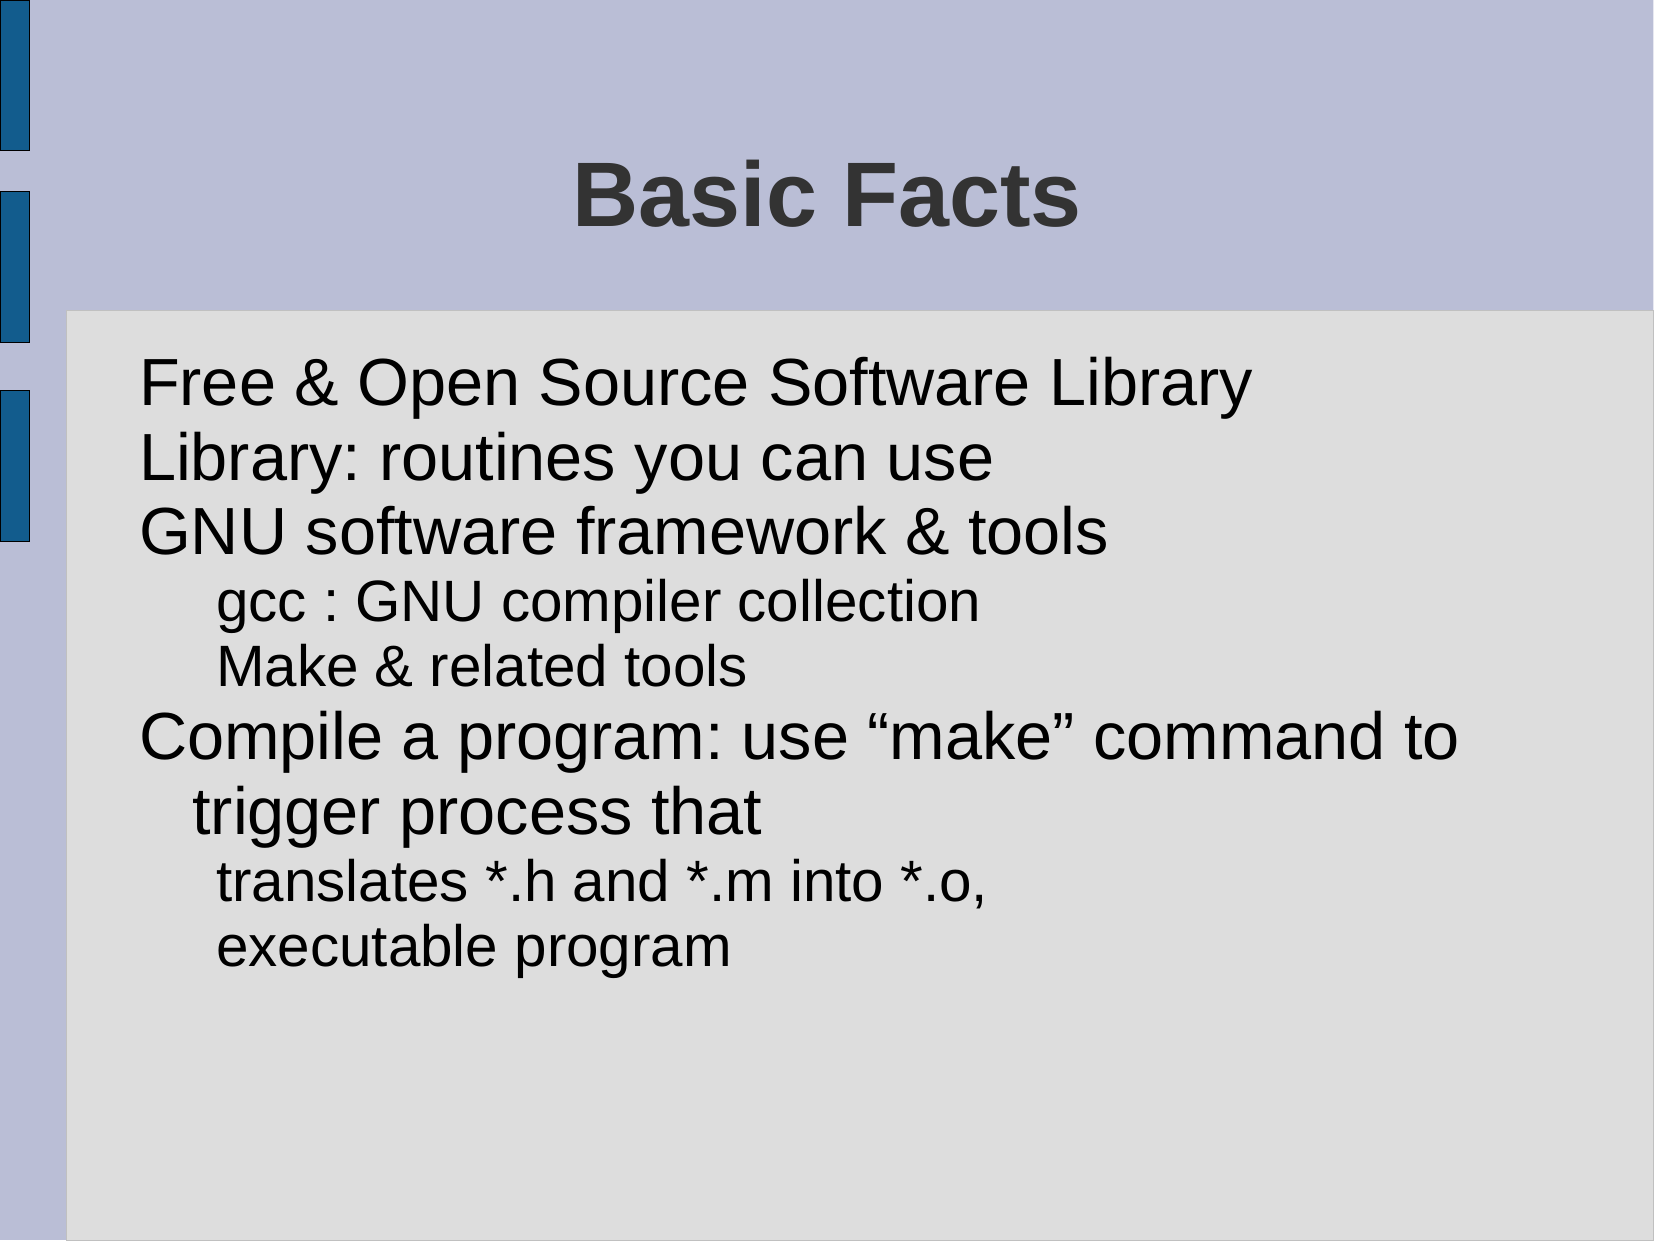

# Basic Facts
Free & Open Source Software Library
Library: routines you can use
GNU software framework & tools
gcc : GNU compiler collection
Make & related tools
Compile a program: use “make” command to trigger process that
translates *.h and *.m into *.o,
executable program